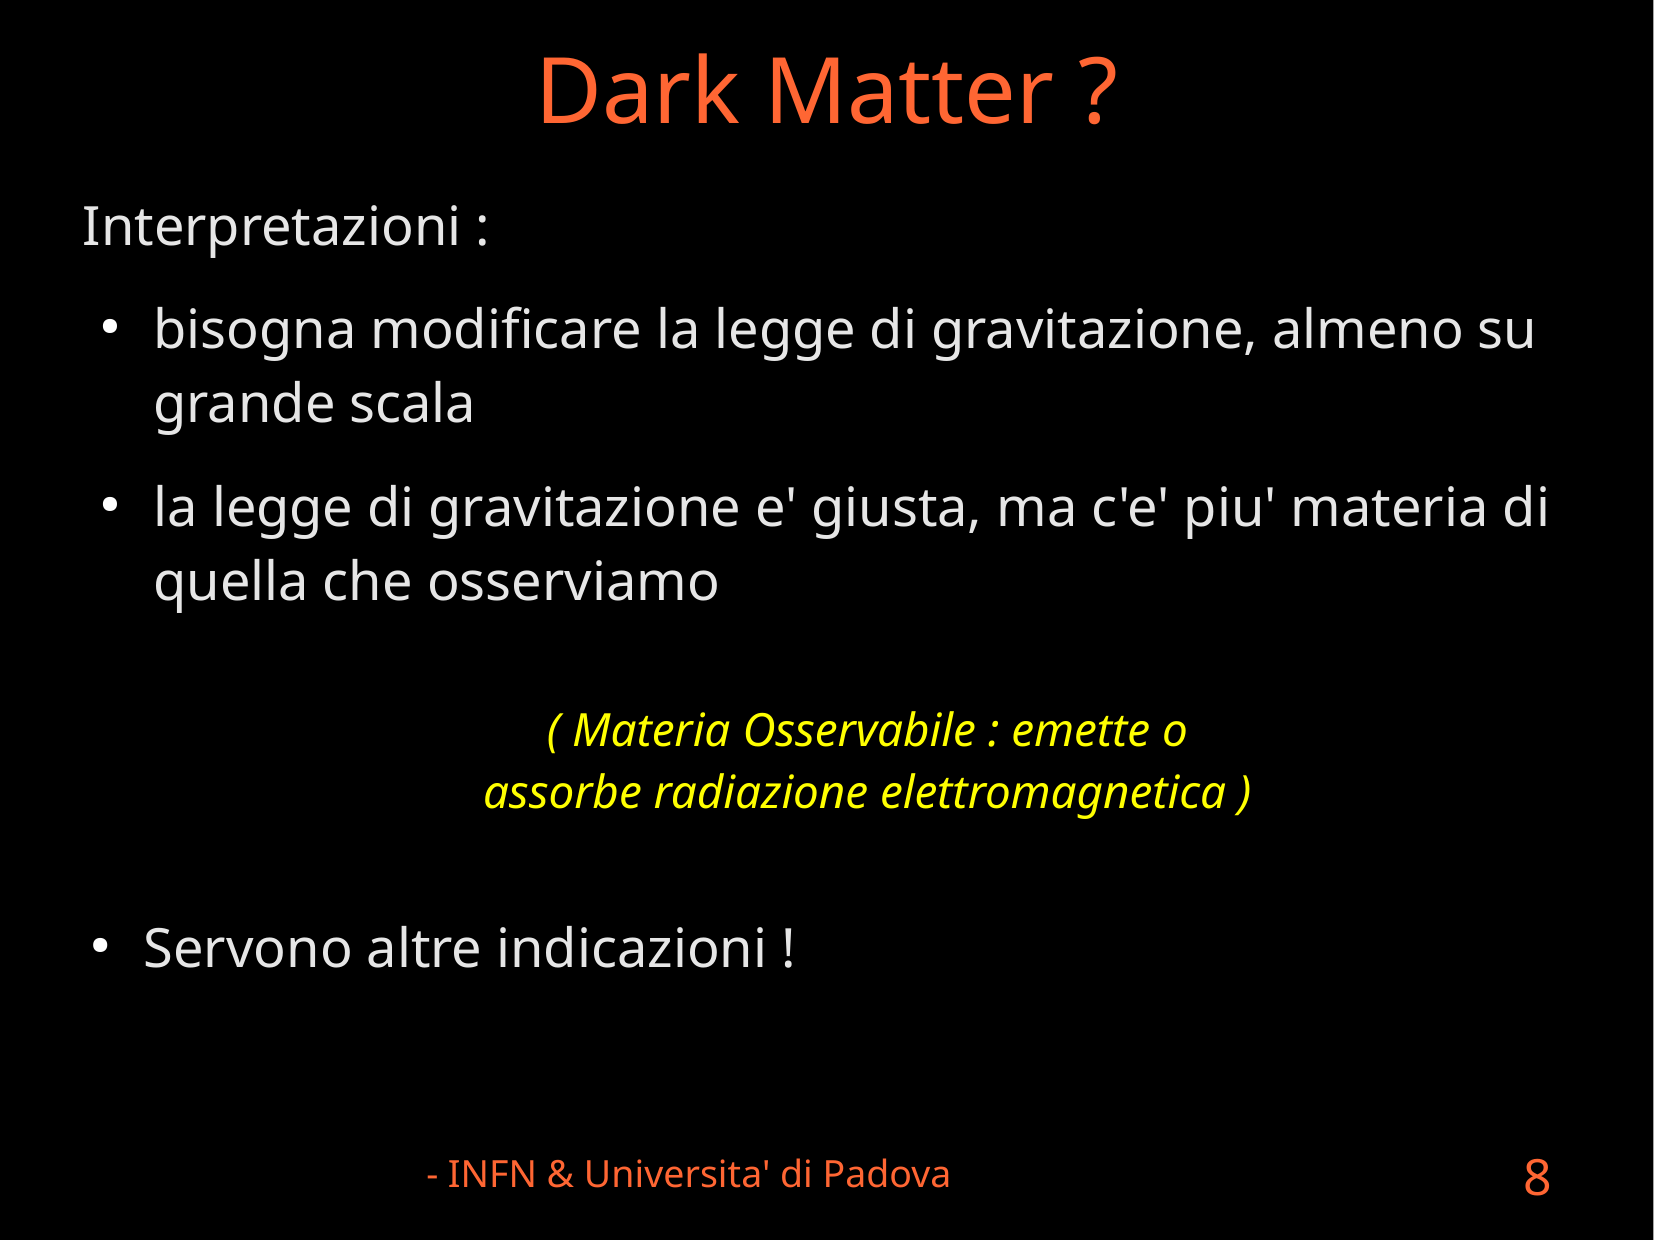

# Dark Matter ?
Interpretazioni :
bisogna modificare la legge di gravitazione, almeno su grande scala
la legge di gravitazione e' giusta, ma c'e' piu' materia di quella che osserviamo
( Materia Osservabile : emette o assorbe radiazione elettromagnetica )
Servono altre indicazioni !